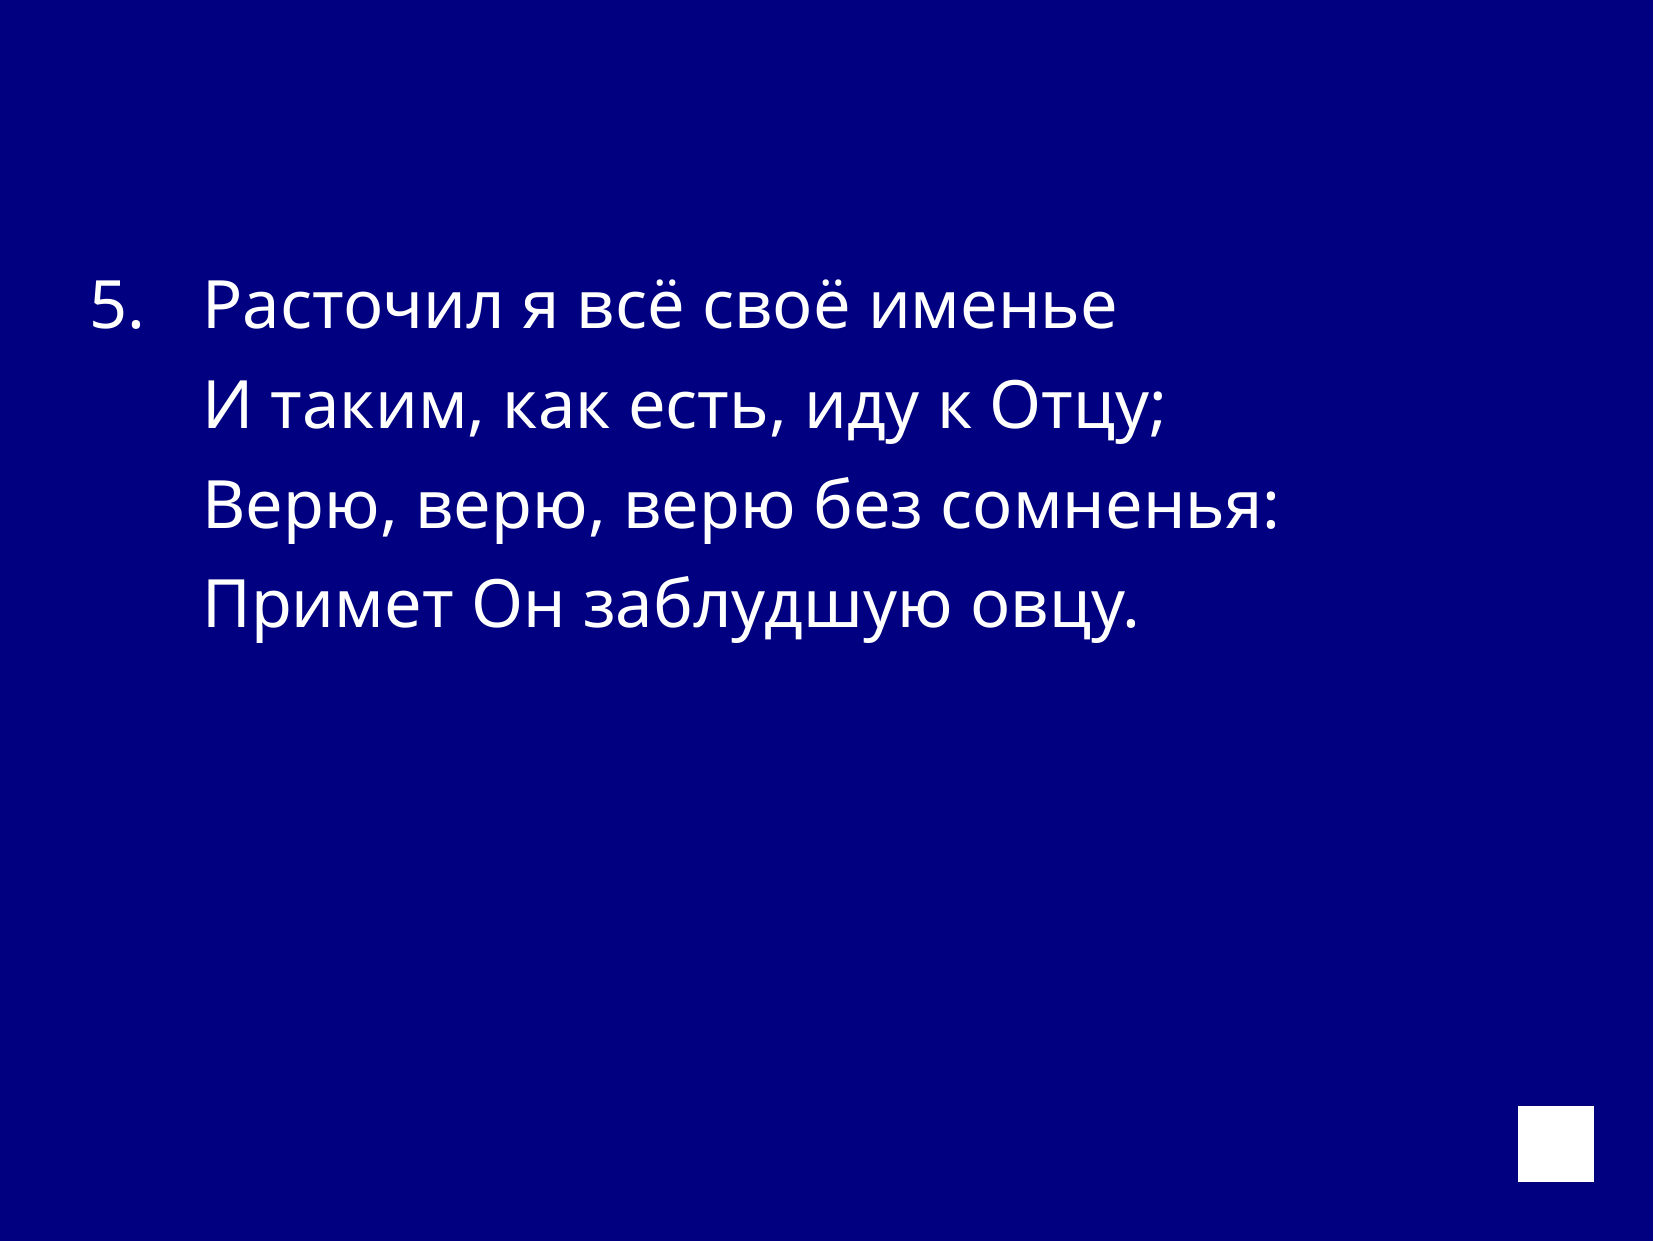

5.	Расточил я всё своё именье
	И таким, как есть, иду к Отцу;
	Верю, верю, верю без сомненья:
	Примет Он заблудшую овцу.